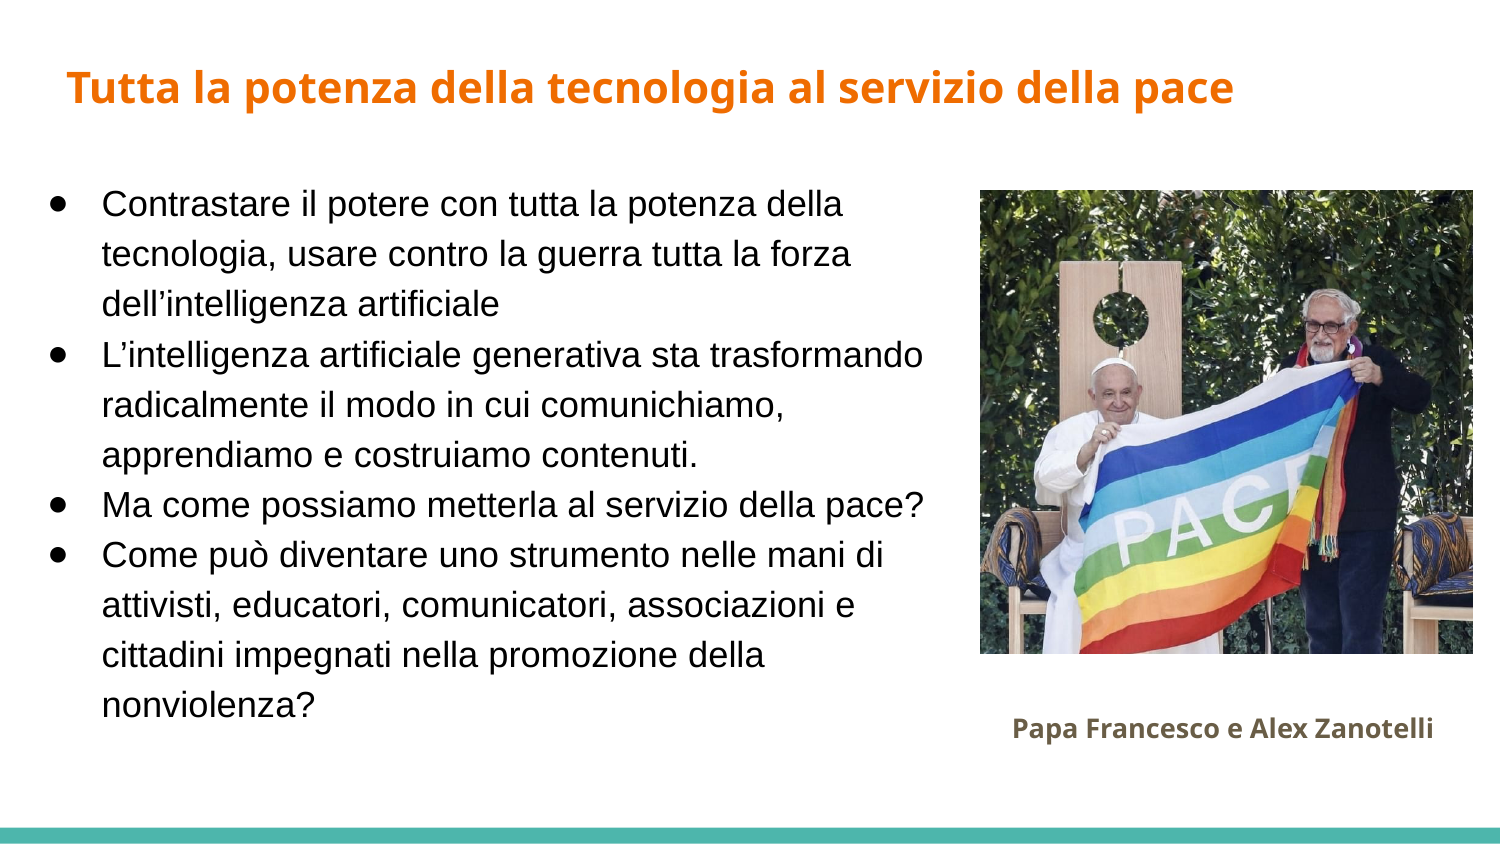

# Tutta la potenza della tecnologia al servizio della pace
Contrastare il potere con tutta la potenza della tecnologia, usare contro la guerra tutta la forza dell’intelligenza artificiale
L’intelligenza artificiale generativa sta trasformando radicalmente il modo in cui comunichiamo, apprendiamo e costruiamo contenuti.
Ma come possiamo metterla al servizio della pace?
Come può diventare uno strumento nelle mani di attivisti, educatori, comunicatori, associazioni e cittadini impegnati nella promozione della nonviolenza?
Papa Francesco e Alex Zanotelli